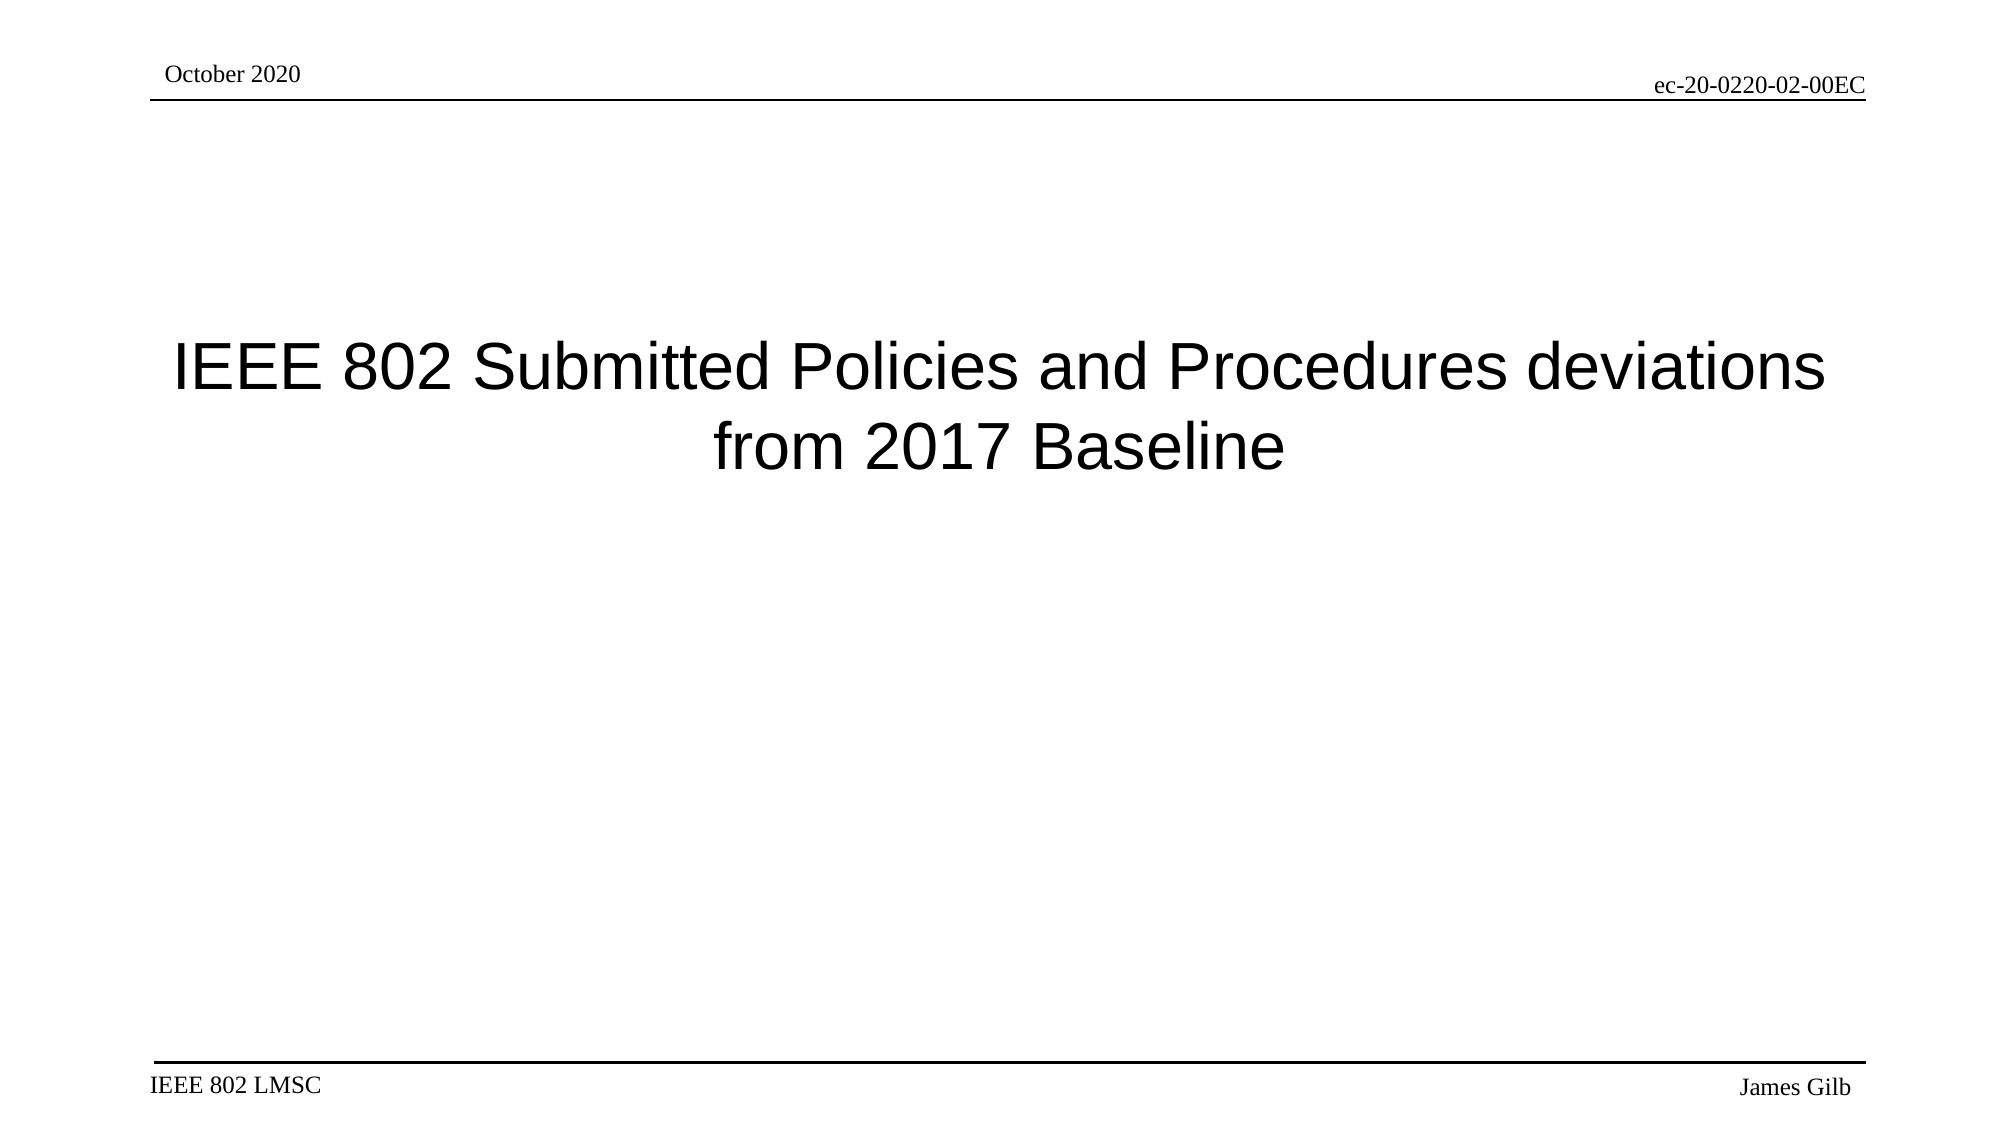

# IEEE 802 Submitted Policies and Procedures deviations from 2017 Baseline